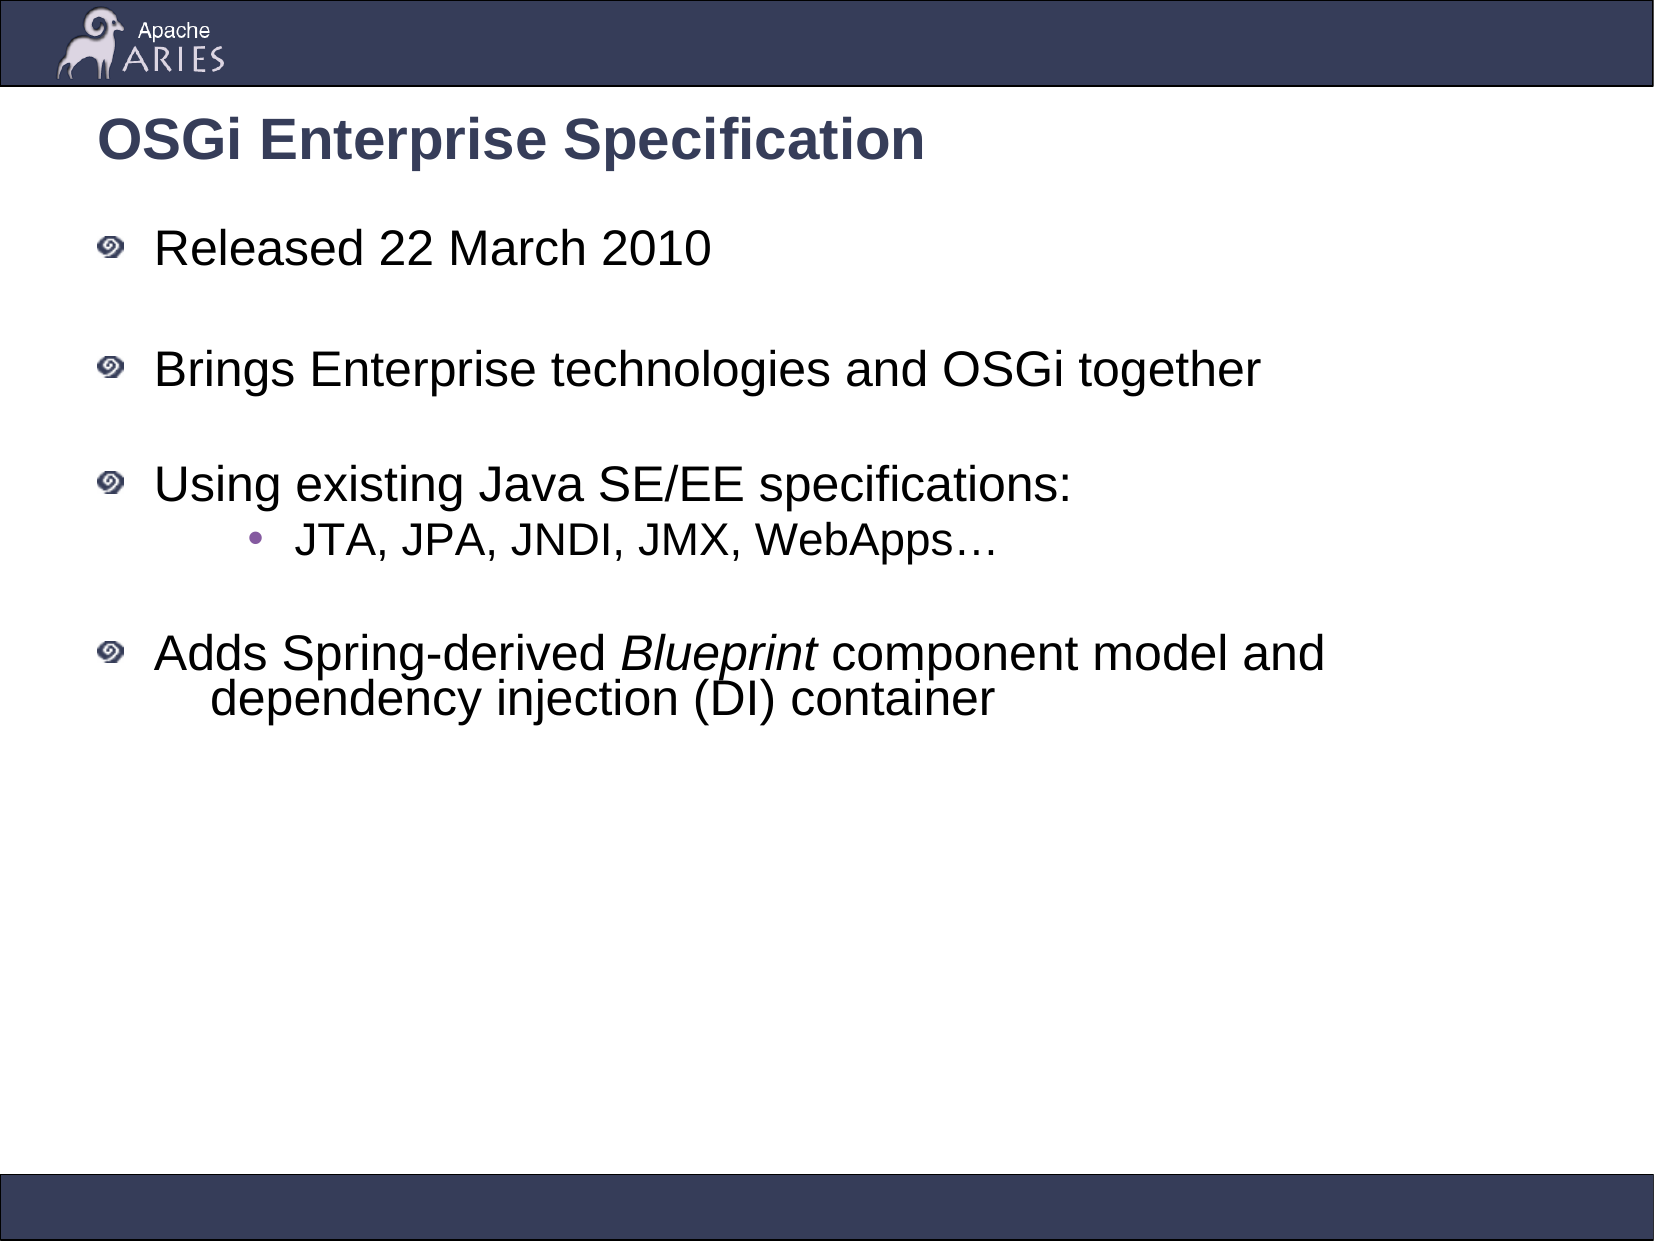

# OSGi Enterprise Specification
Released 22 March 2010
Brings Enterprise technologies and OSGi together
Using existing Java SE/EE specifications:
JTA, JPA, JNDI, JMX, WebApps…
Adds Spring-derived Blueprint component model and dependency injection (DI) container
March12, 2010
QCon London 2010 Ian Robinson
20